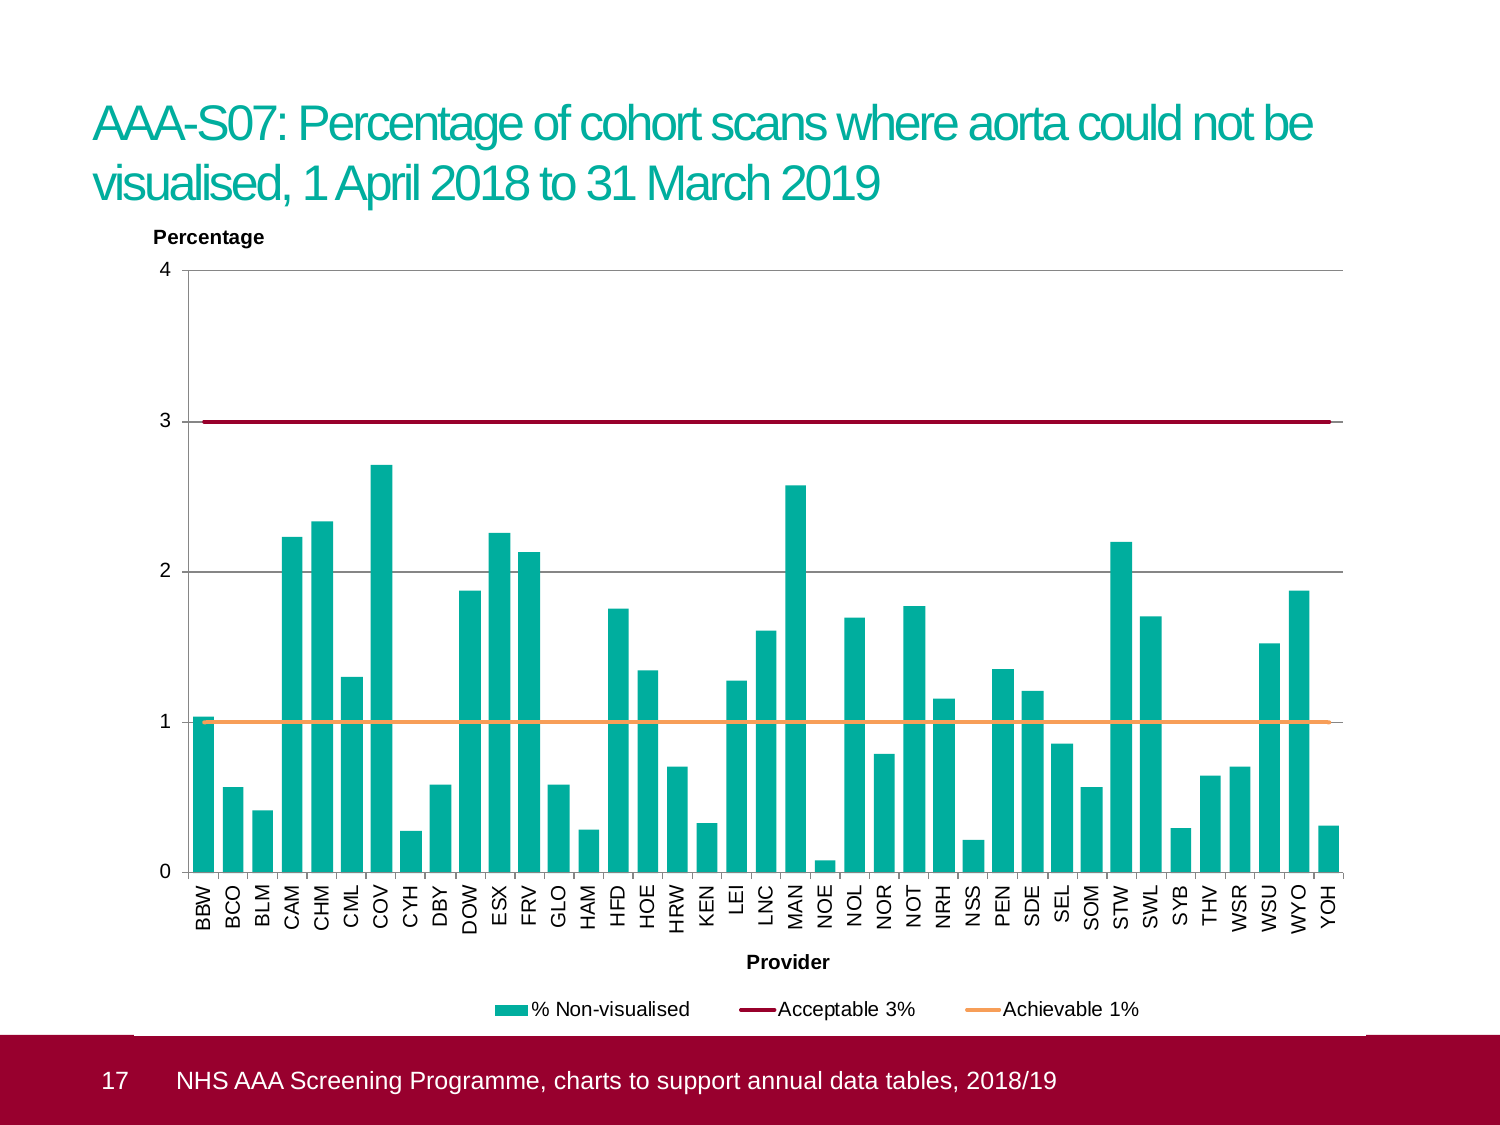

# AAA-S07: Percentage of cohort scans where aorta could not be visualised, 1 April 2018 to 31 March 2019
NHS AAA Screening Programme, charts to support annual data tables, 2018/19